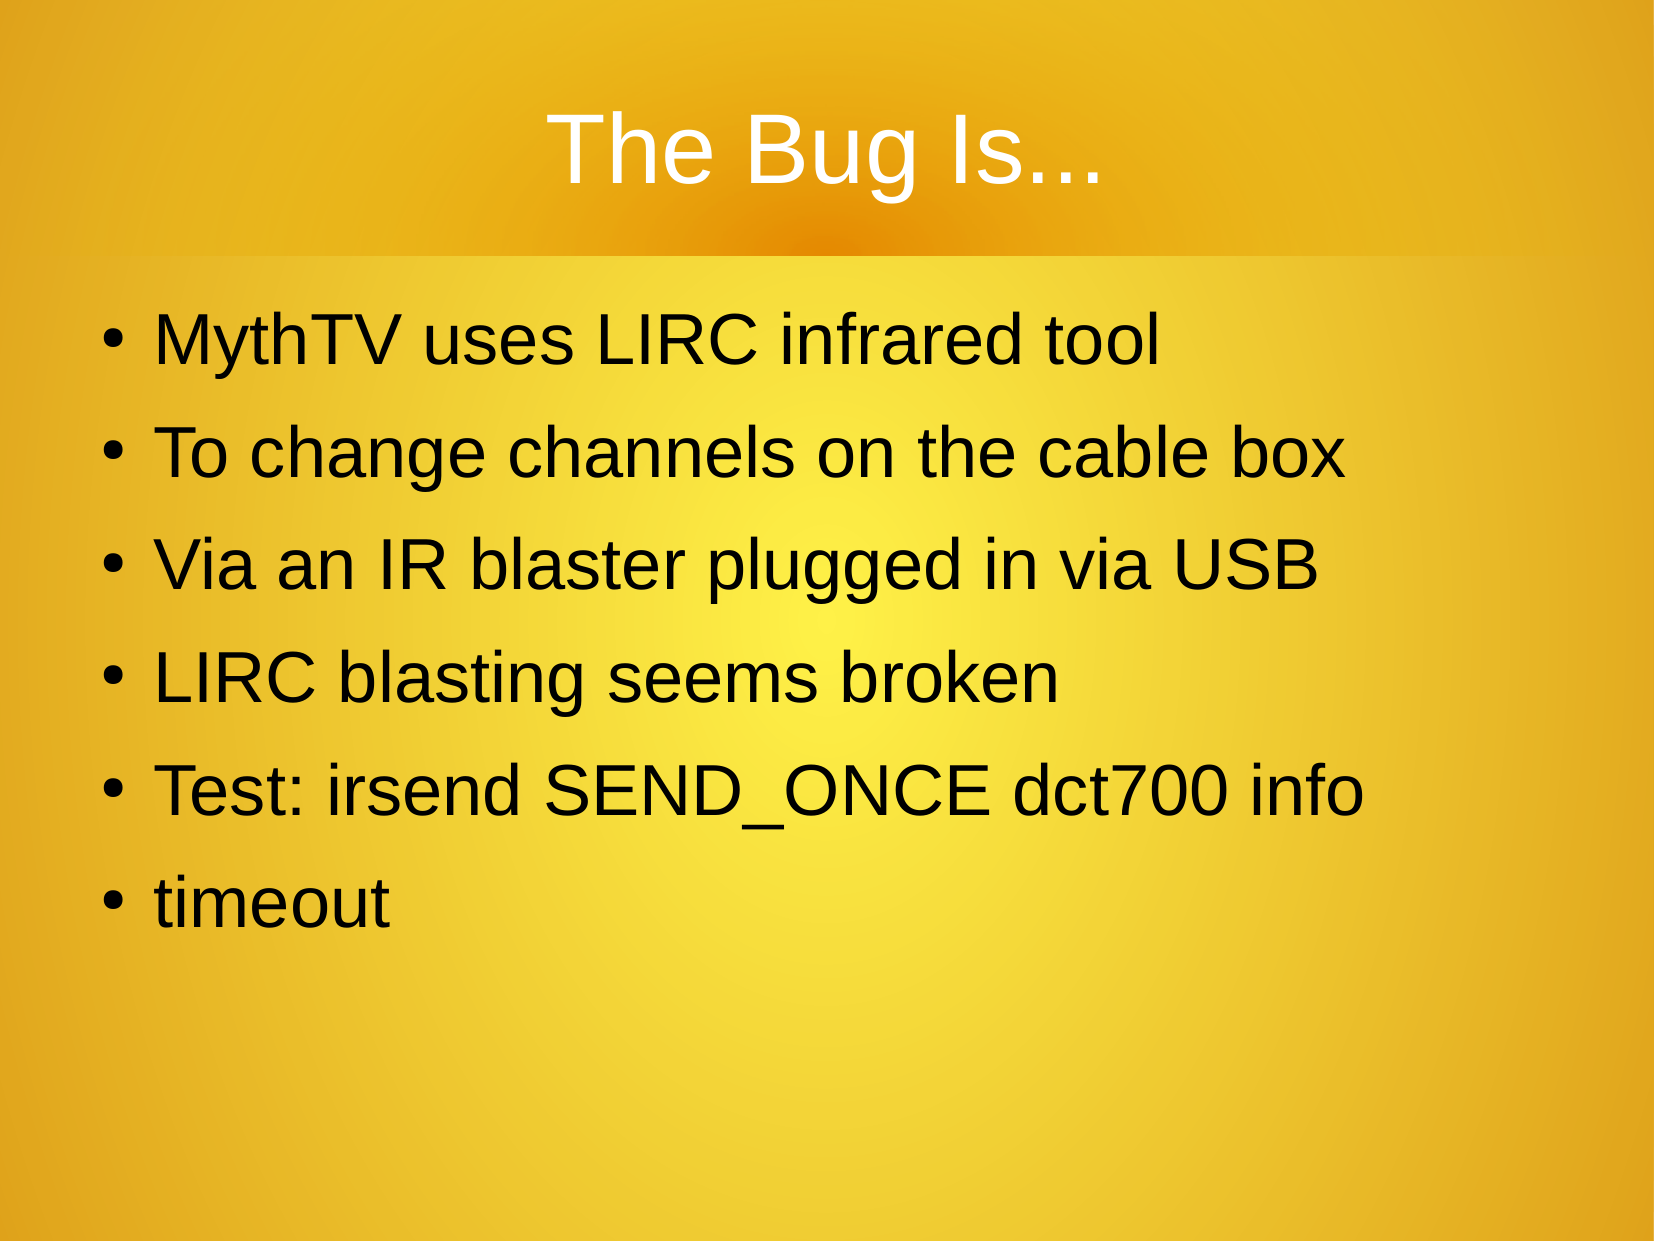

# The Bug Is...
MythTV uses LIRC infrared tool
To change channels on the cable box
Via an IR blaster plugged in via USB
LIRC blasting seems broken
Test: irsend SEND_ONCE dct700 info
timeout